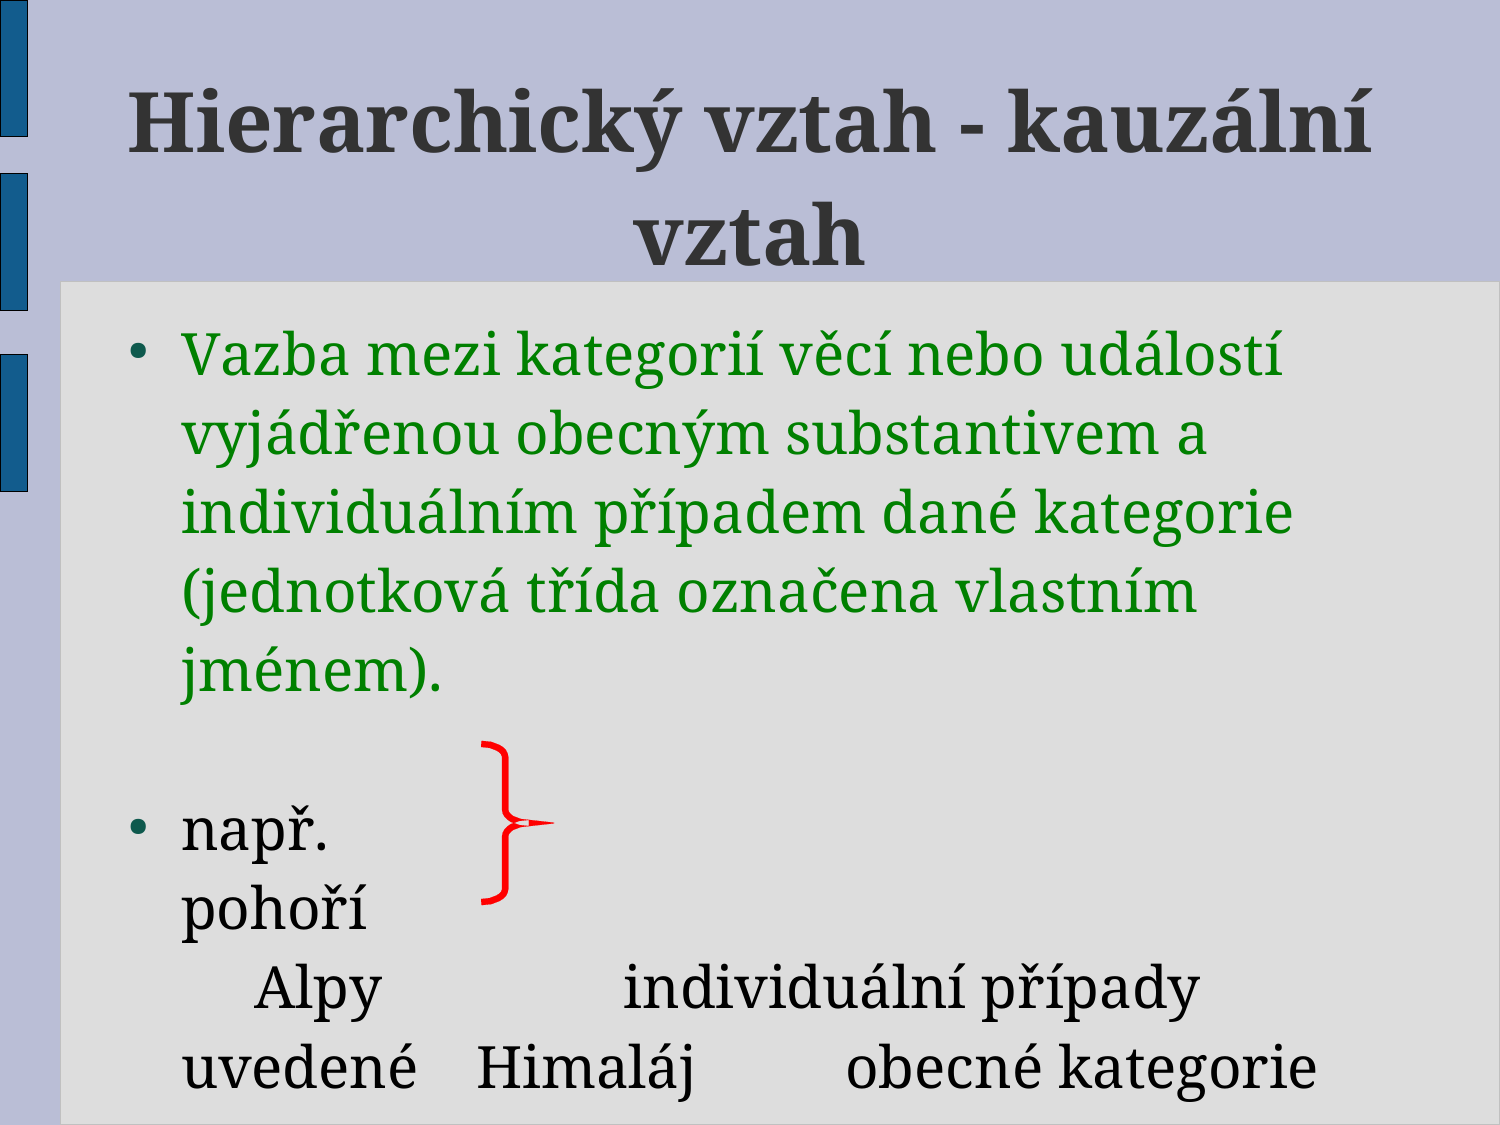

# Hierarchický vztah - kauzální vztah
Vazba mezi kategorií věcí nebo událostí vyjádřenou obecným substantivem a individuálním případem dané kategorie (jednotková třída označena vlastním jménem)‏.
např.
pohoří
	Alpy 				individuální případy uvedené 	Himaláj 		obecné kategorie